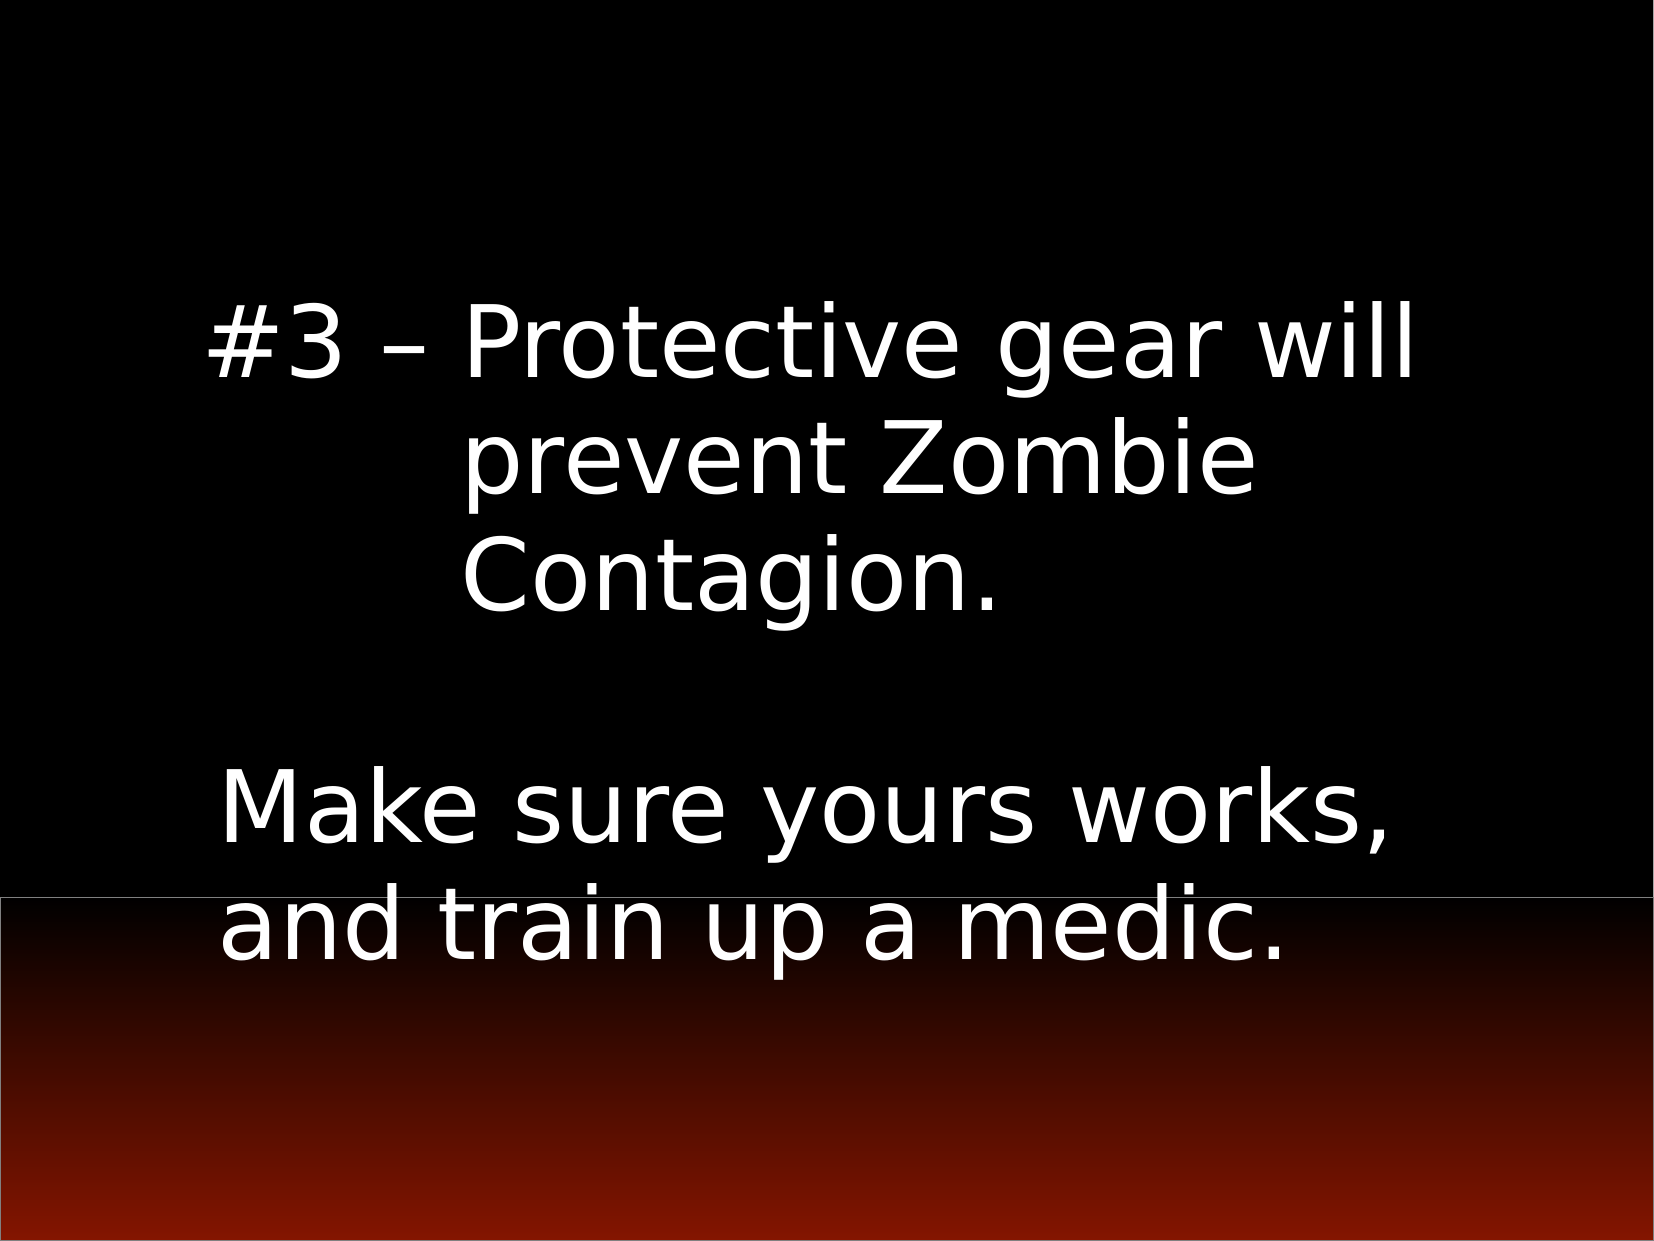

#3 – Protective gear will prevent Zombie Contagion.
Make sure yours works, and train up a medic.